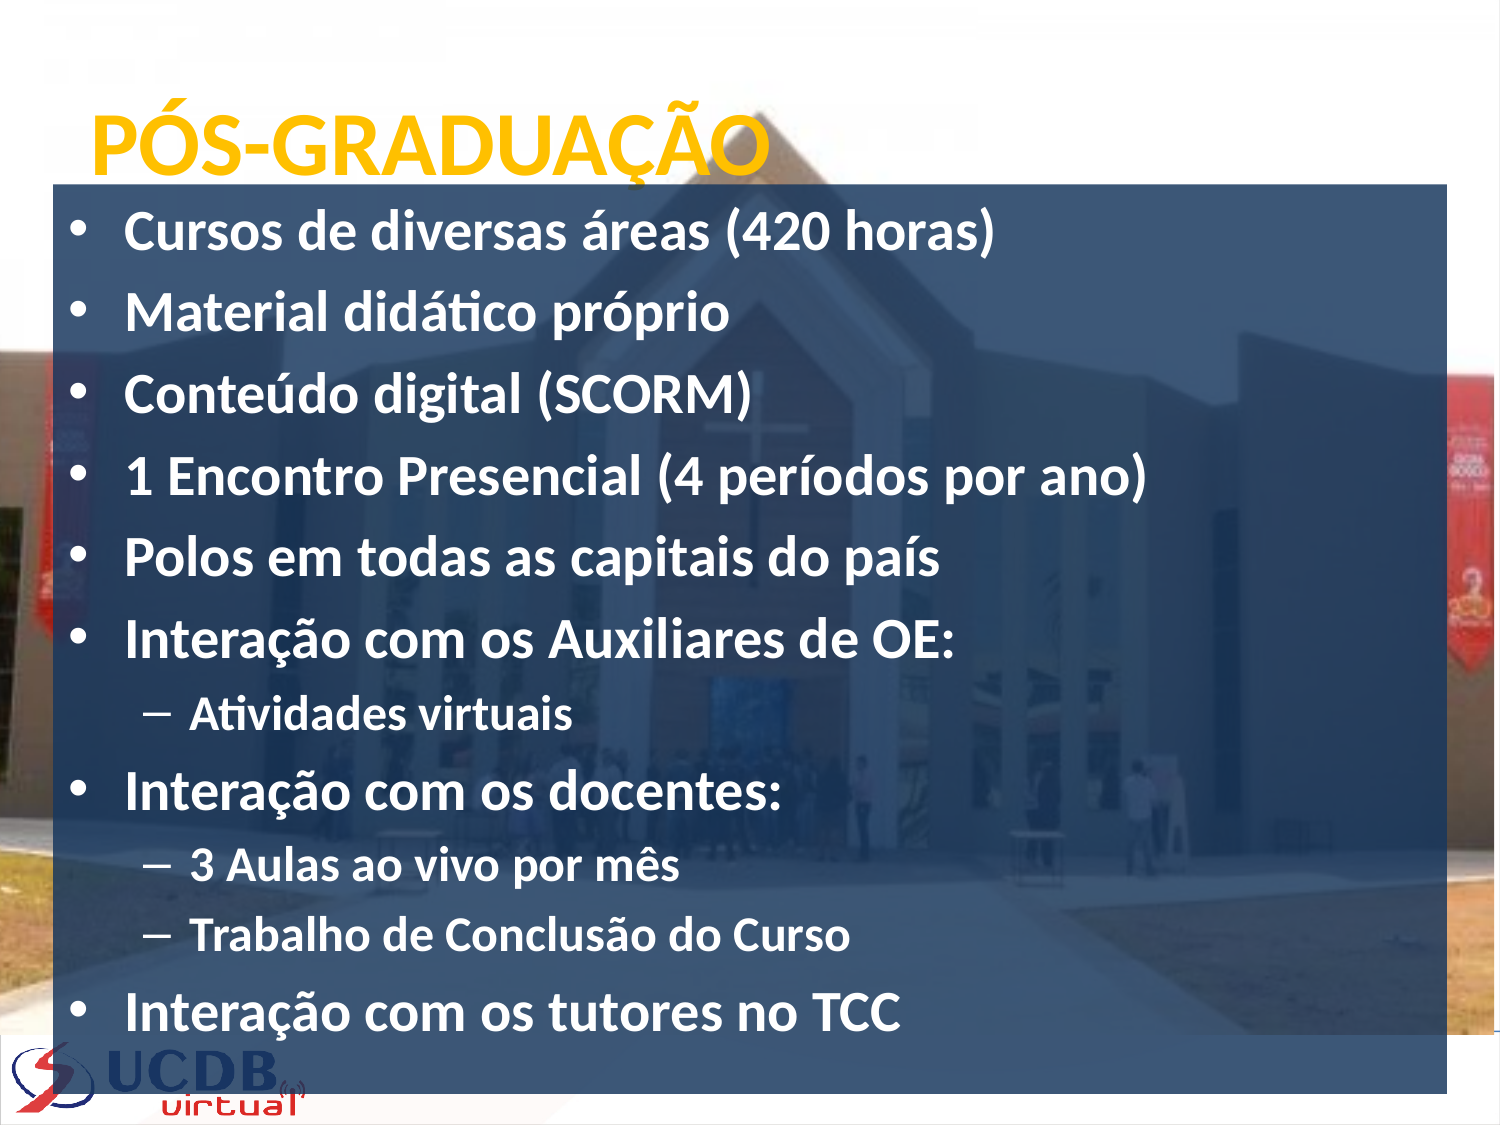

# PÓS-GRADUAÇÃO
Cursos de diversas áreas (420 horas)
Material didático próprio
Conteúdo digital (SCORM)
1 Encontro Presencial (4 períodos por ano)
Polos em todas as capitais do país
Interação com os Auxiliares de OE:
Atividades virtuais
Interação com os docentes:
3 Aulas ao vivo por mês
Trabalho de Conclusão do Curso
Interação com os tutores no TCC